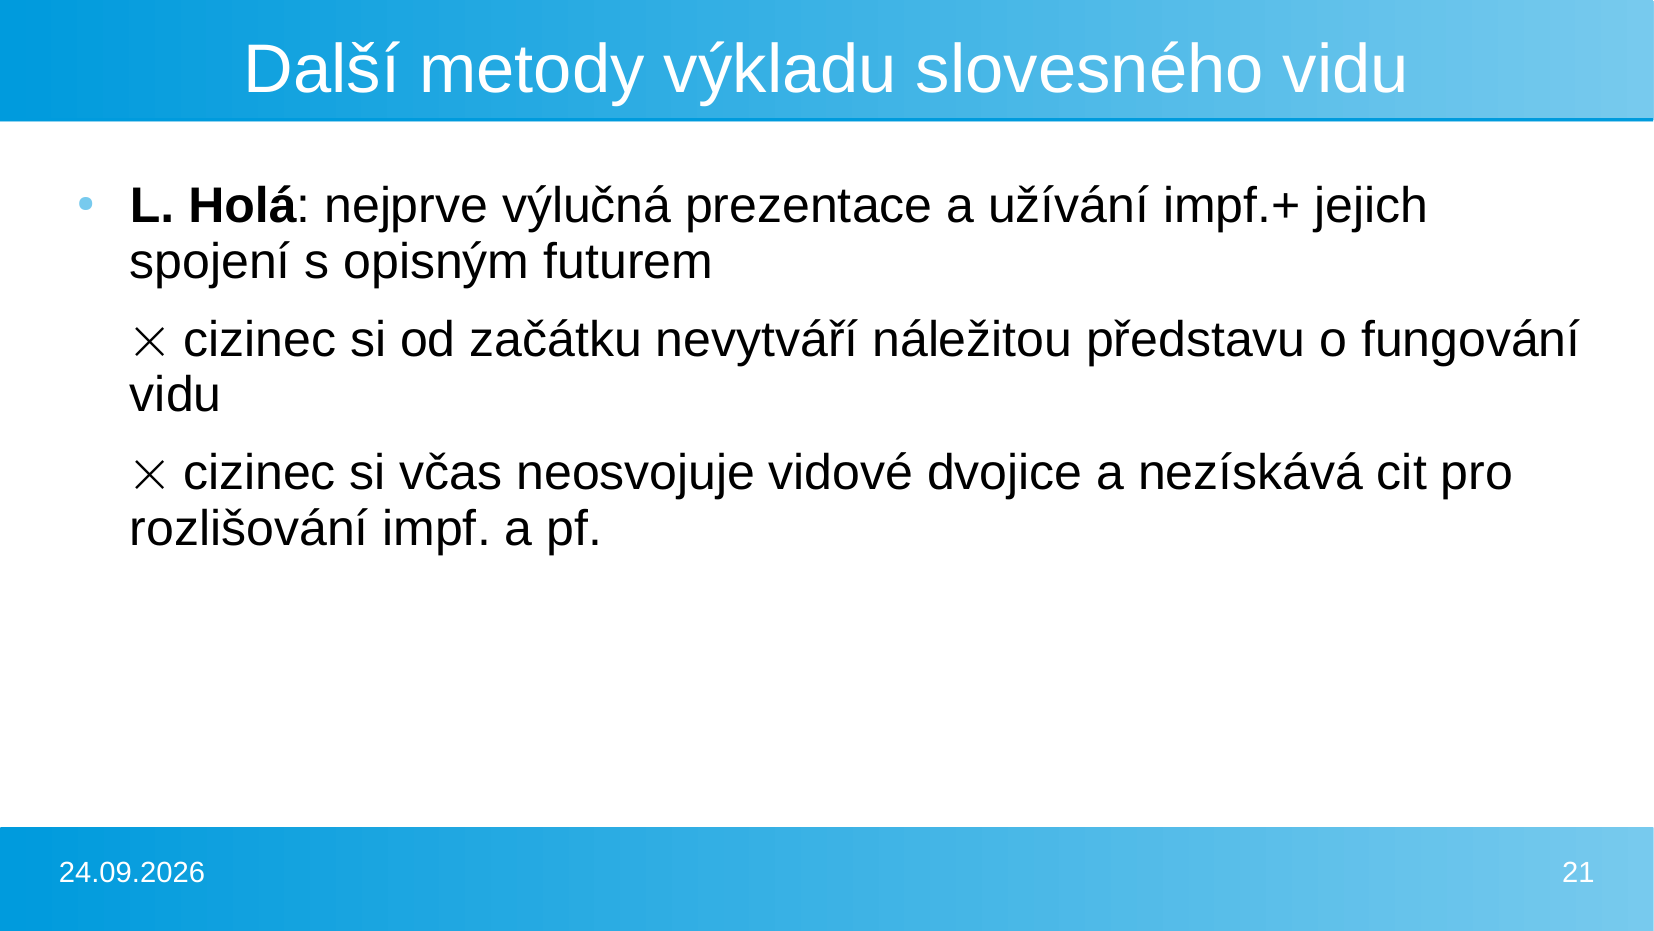

# Další metody výkladu slovesného vidu
L. Holá: nejprve výlučná prezentace a užívání impf.+ jejich spojení s opisným futurem
 cizinec si od začátku nevytváří náležitou představu o fungování vidu
 cizinec si včas neosvojuje vidové dvojice a nezískává cit pro rozlišování impf. a pf.
21